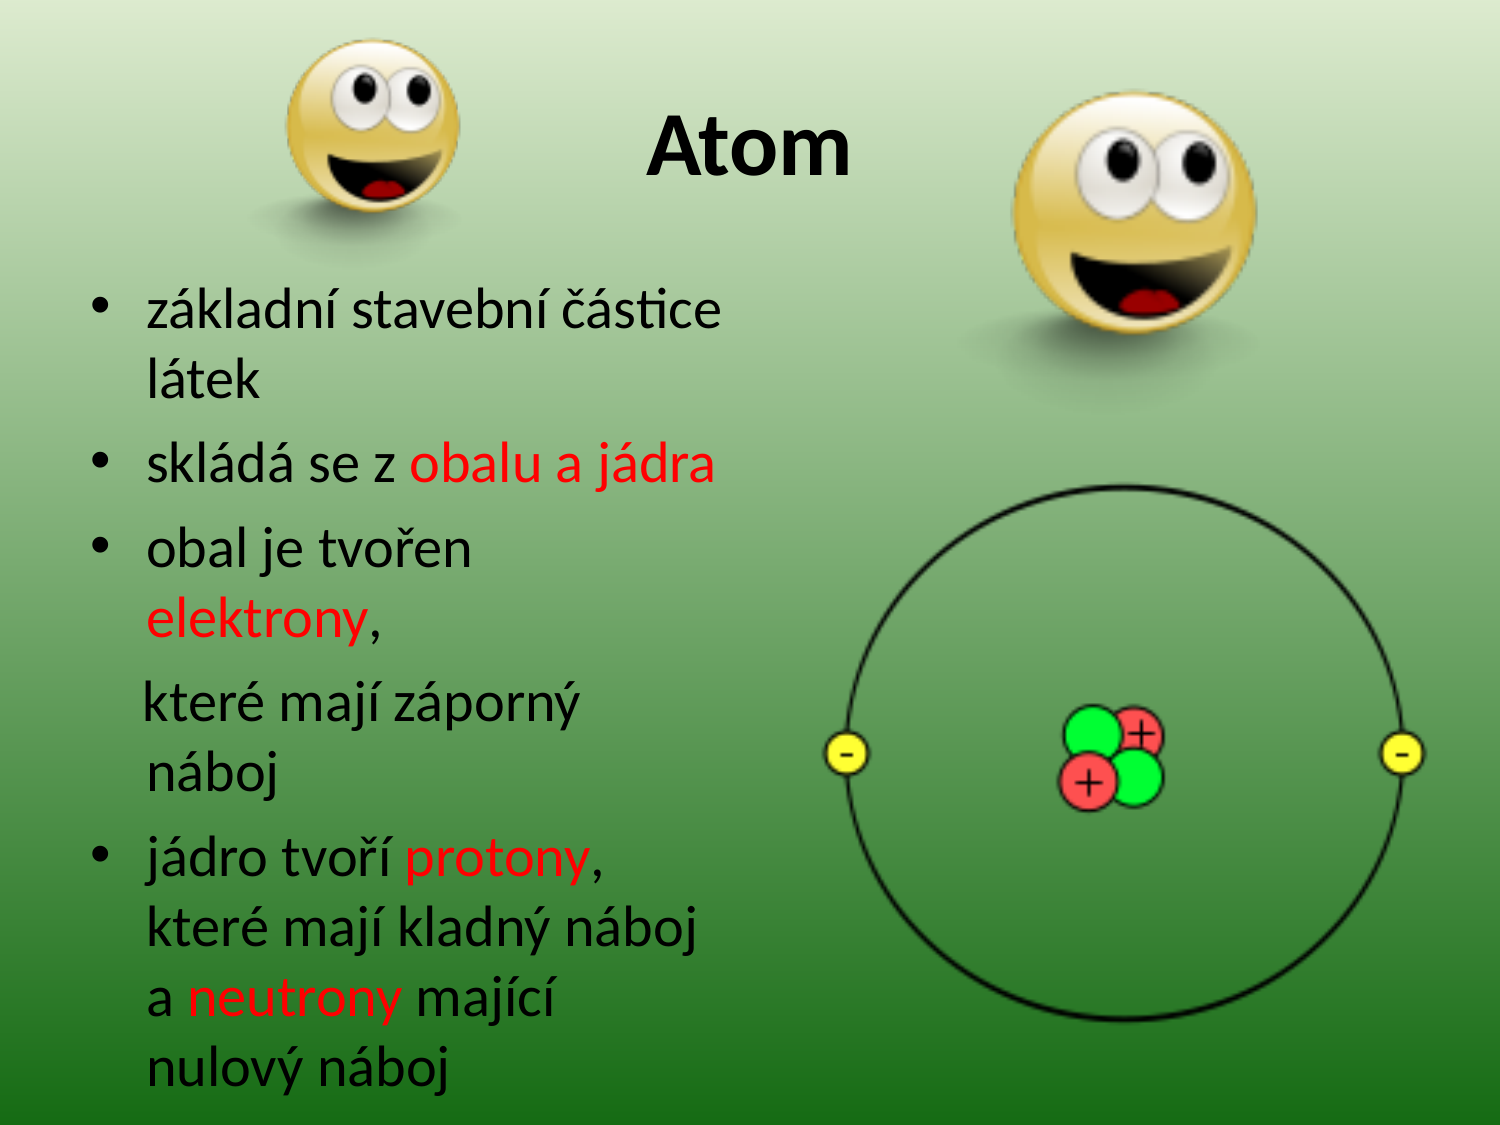

# Atom
základní stavební částice látek
skládá se z obalu a jádra
obal je tvořen elektrony,
 které mají záporný náboj
jádro tvoří protony, které mají kladný náboj a neutrony mající nulový náboj